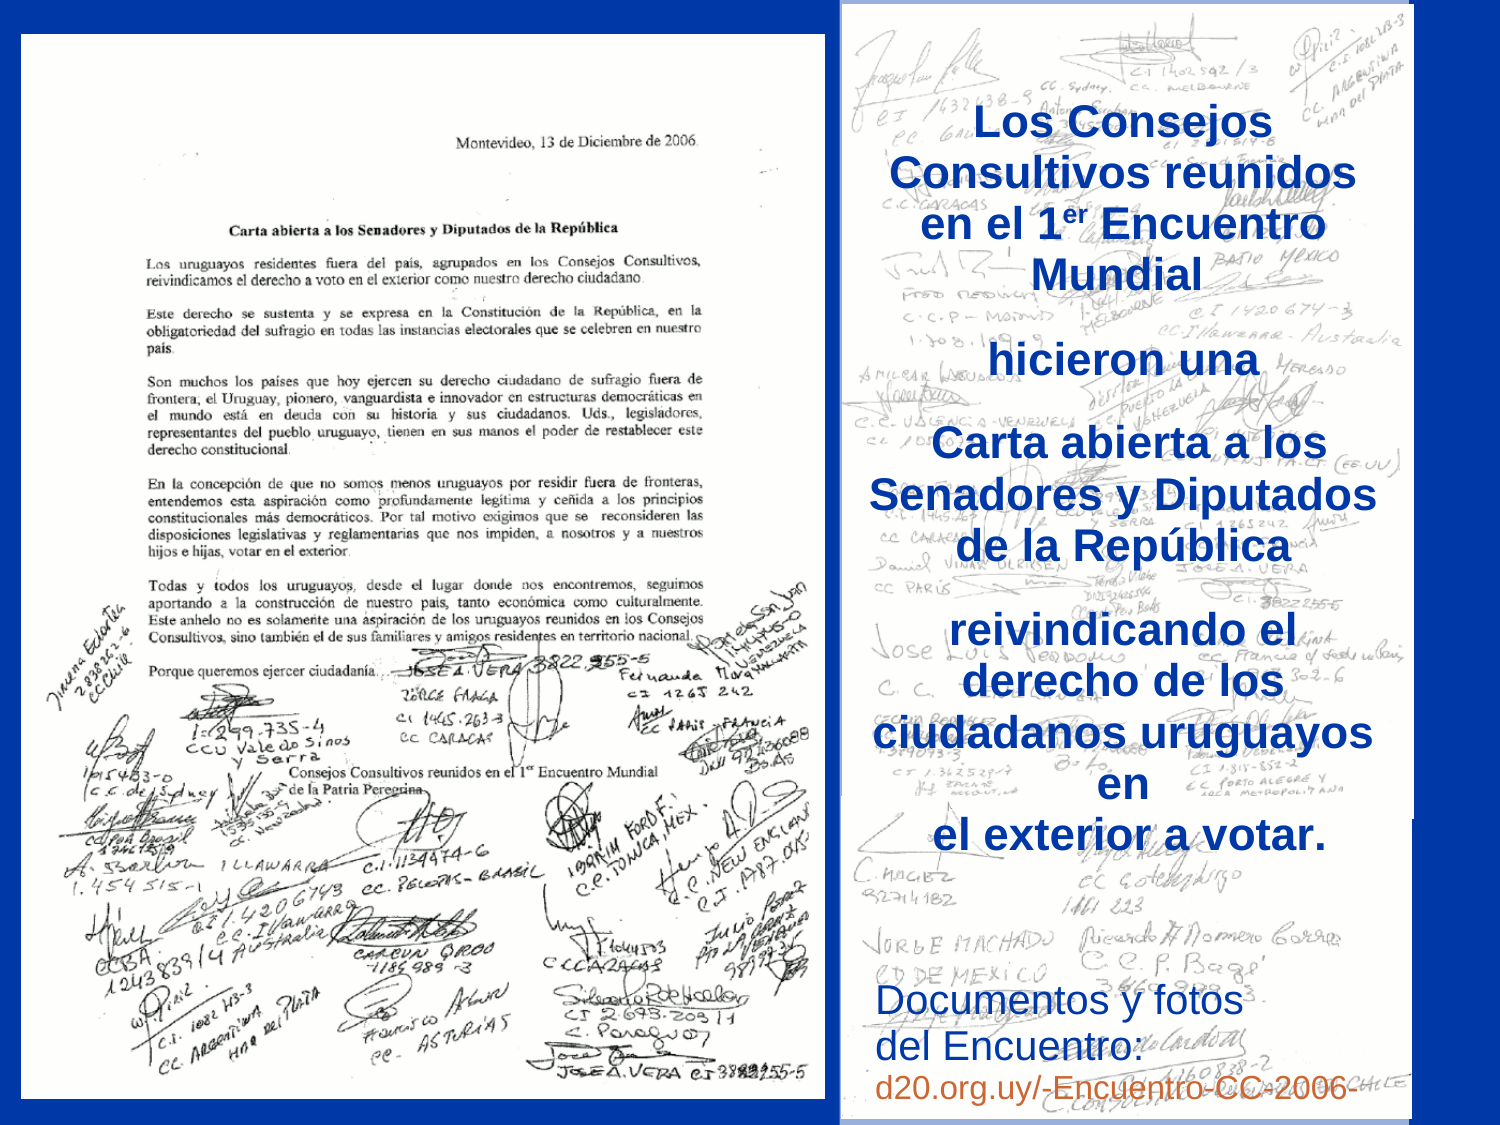

# Los Consejos Consultivos reunidos en el 1er Encuentro Mundial hicieron una Carta abierta a los Senadores y Diputados de la República reivindicando el derecho de los ciudadanos uruguayos en el exterior a votar.
Documentos y fotos
del Encuentro:
d20.org.uy/-Encuentro-CC-2006-